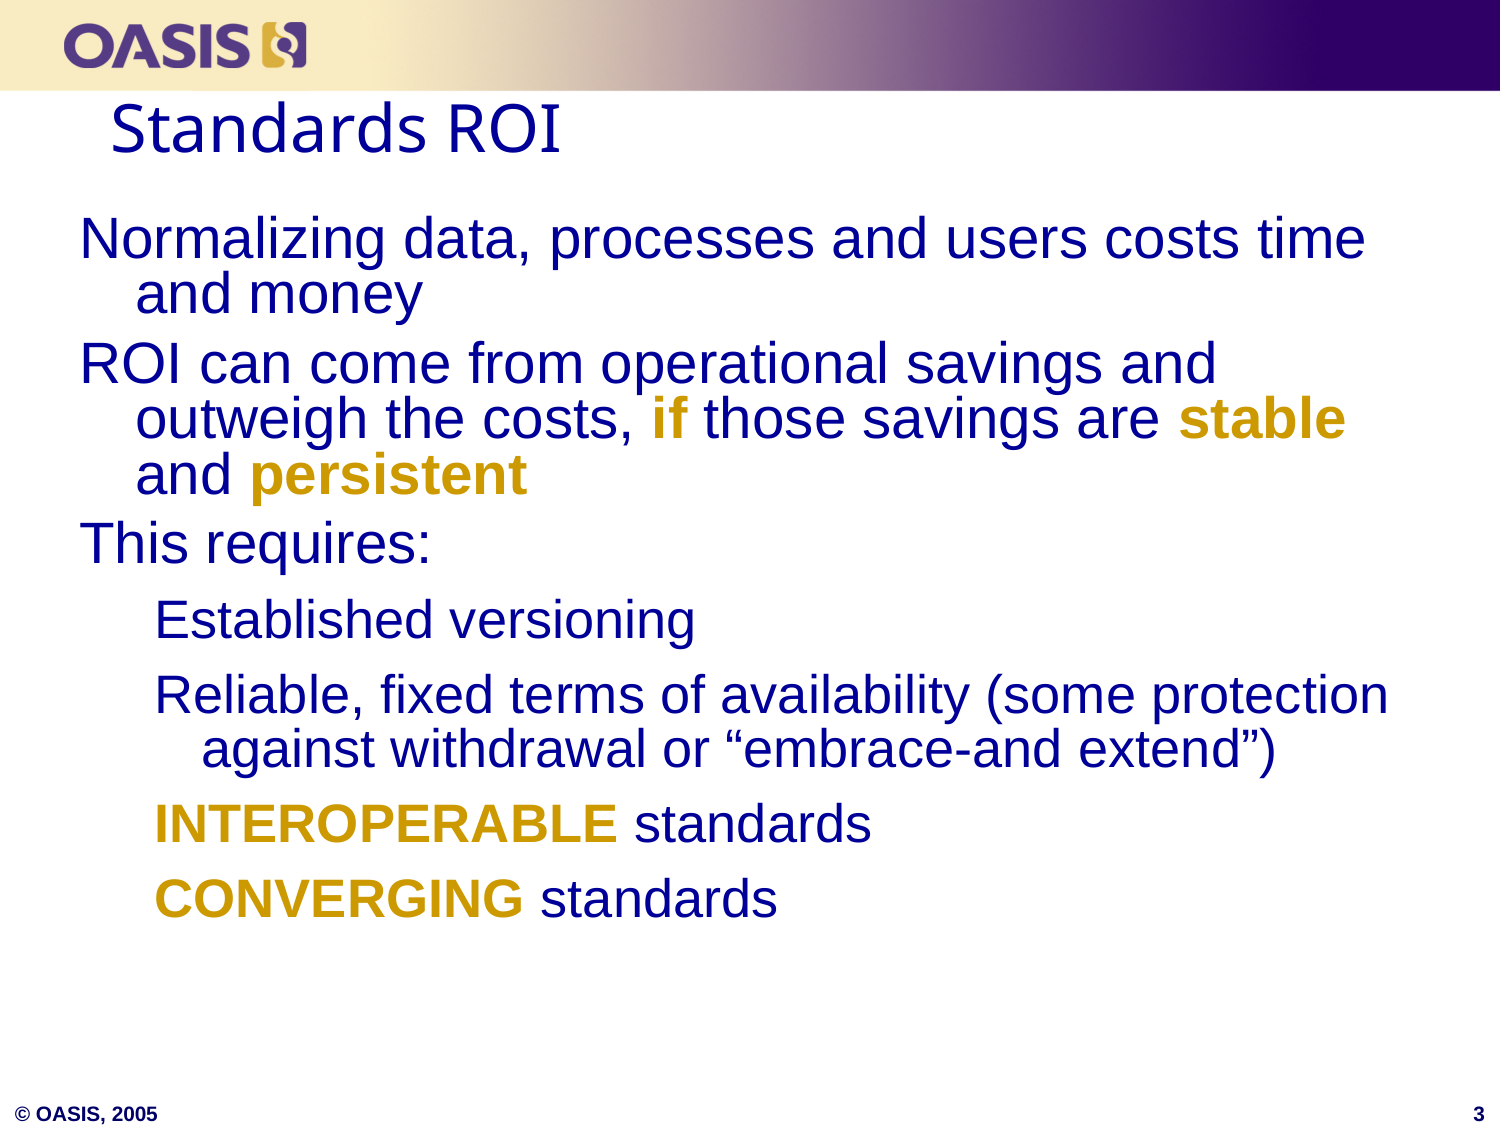

# Standards ROI
Normalizing data, processes and users costs time and money
ROI can come from operational savings and outweigh the costs, if those savings are stable and persistent
This requires:
Established versioning
Reliable, fixed terms of availability (some protection against withdrawal or “embrace-and extend”)
INTEROPERABLE standards
CONVERGING standards
© OASIS, 2005
3